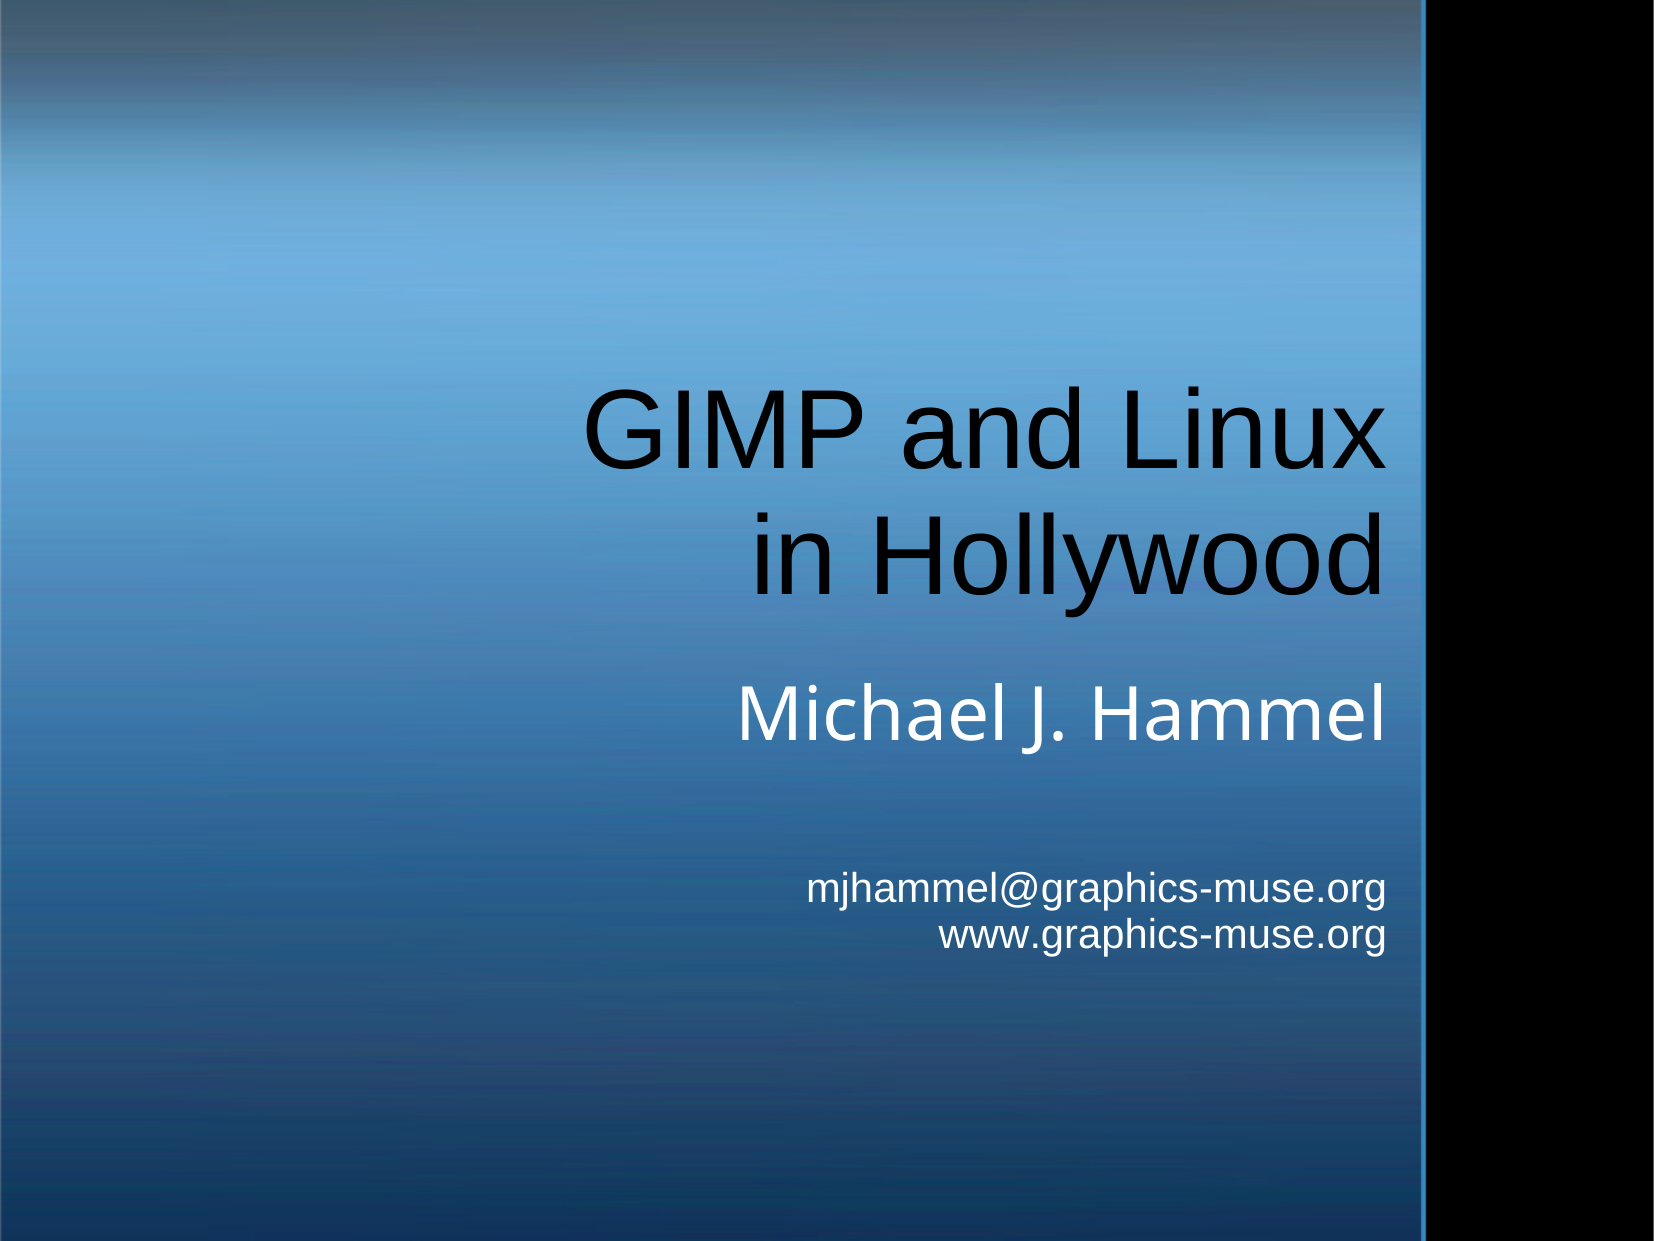

# GIMP and Linux in Hollywood
Michael J. Hammel
mjhammel@graphics-muse.org
www.graphics-muse.org